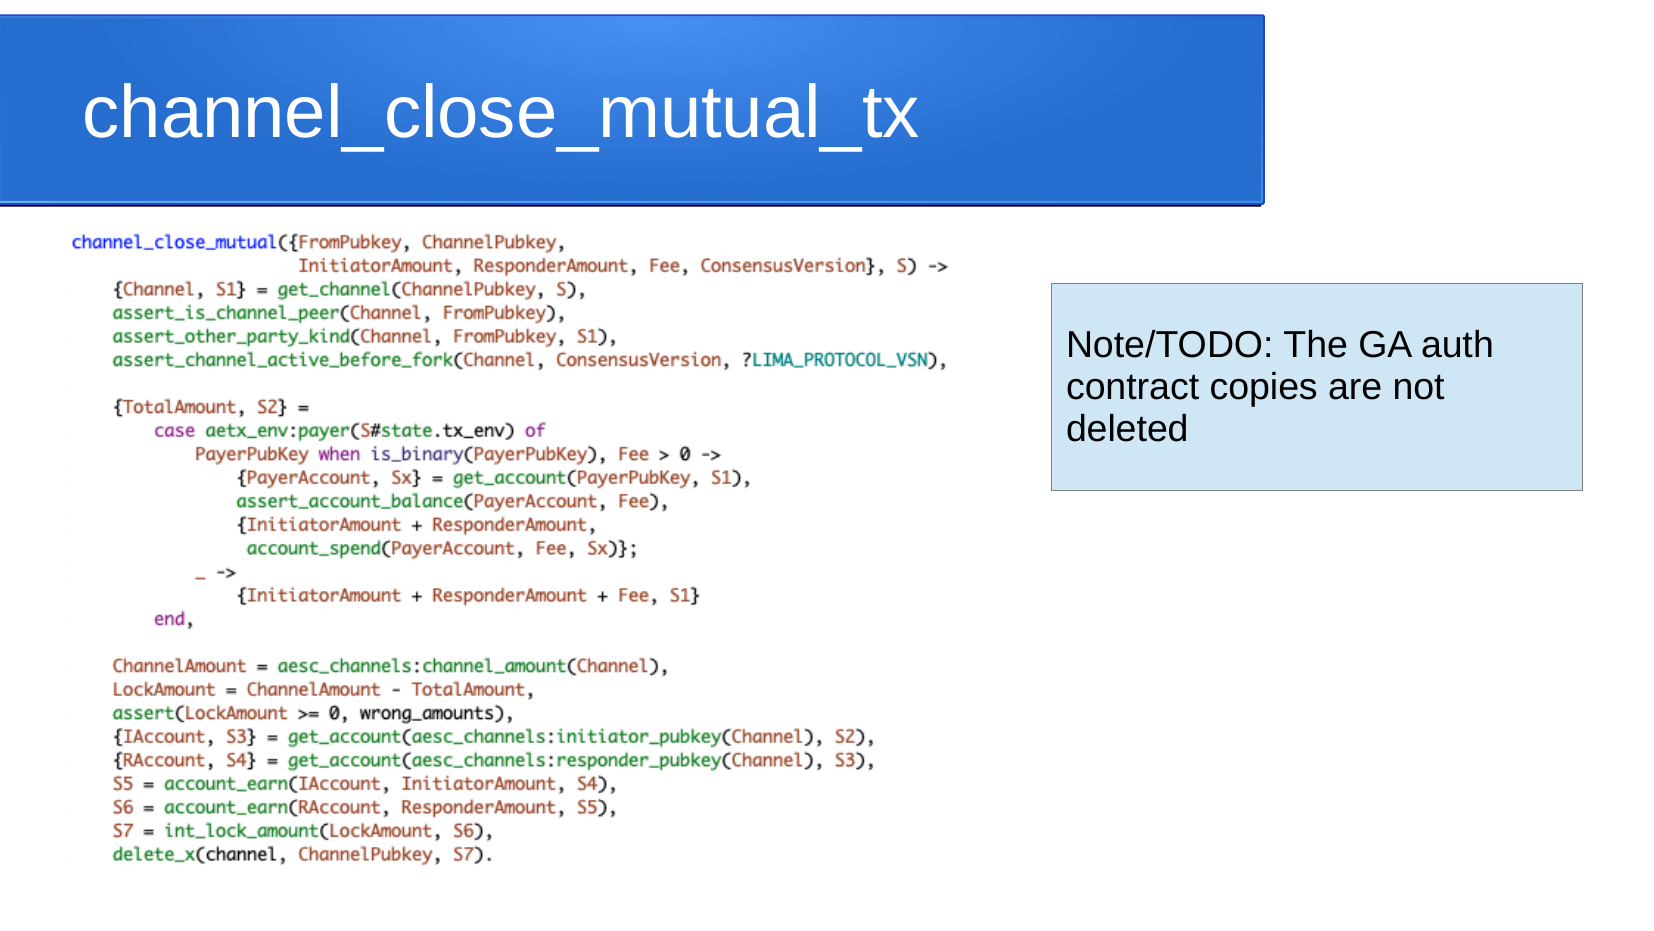

# channel_close_mutual_tx
Note/TODO: The GA auth contract copies are not deleted